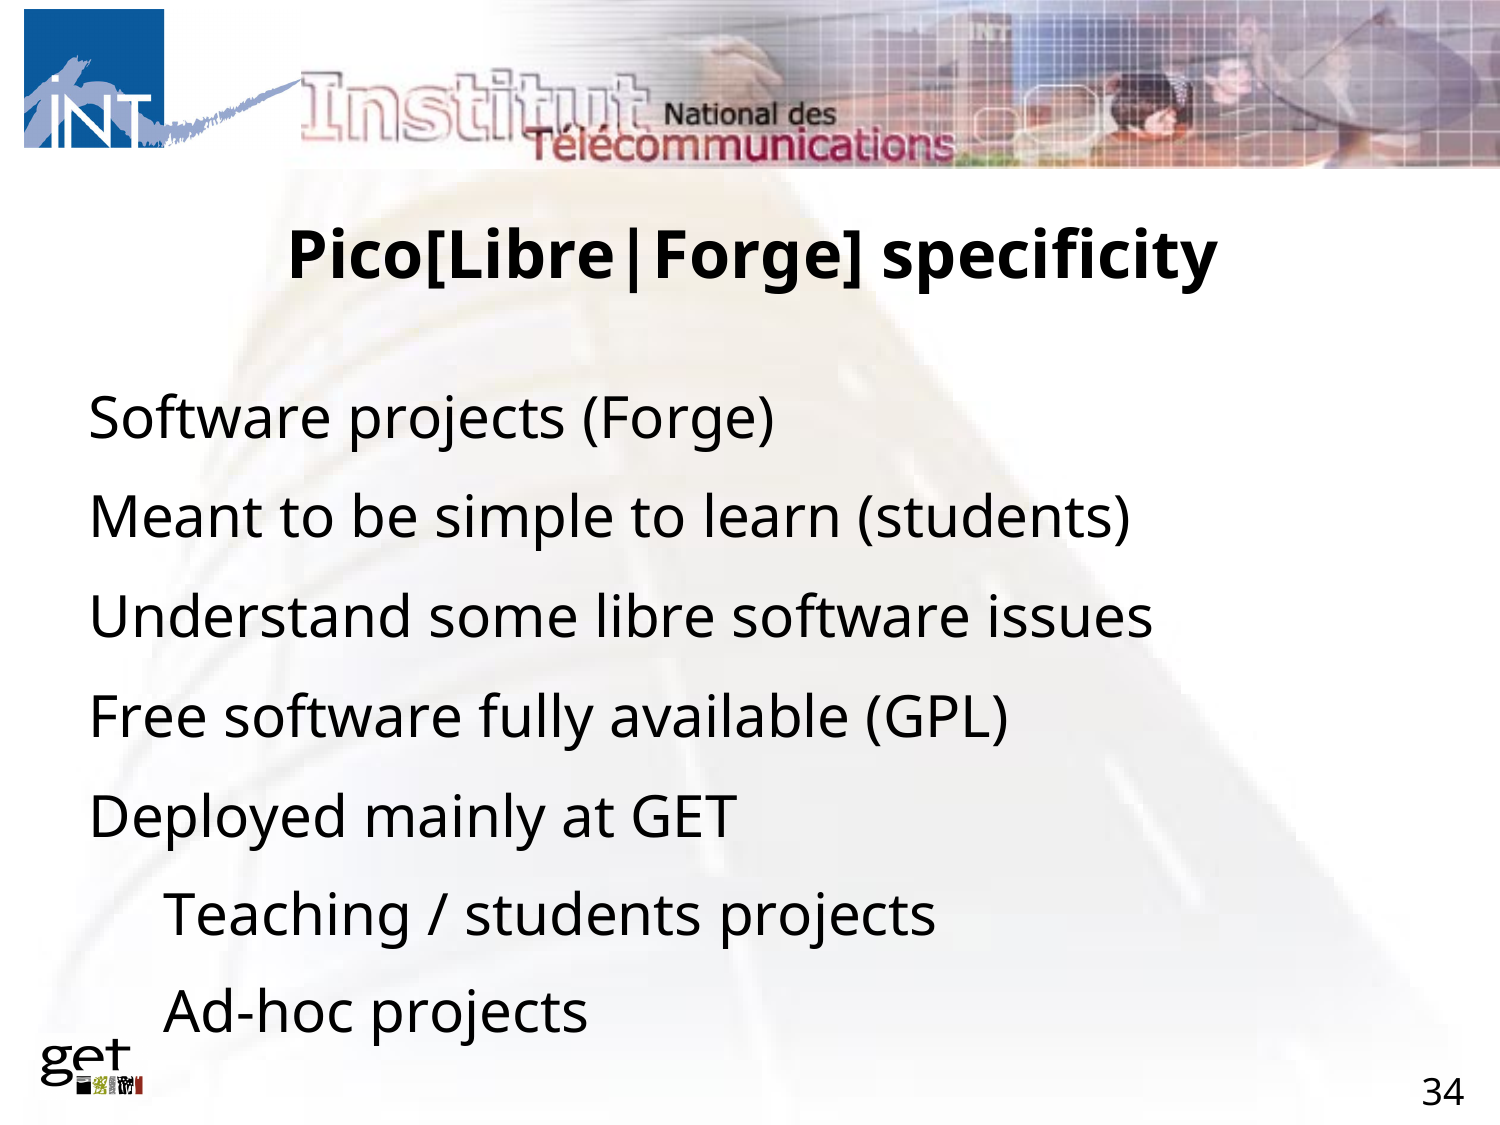

# Pico[Libre|Forge] specificity
Software projects (Forge)
Meant to be simple to learn (students)
Understand some libre software issues
Free software fully available (GPL)
Deployed mainly at GET
Teaching / students projects
Ad-hoc projects